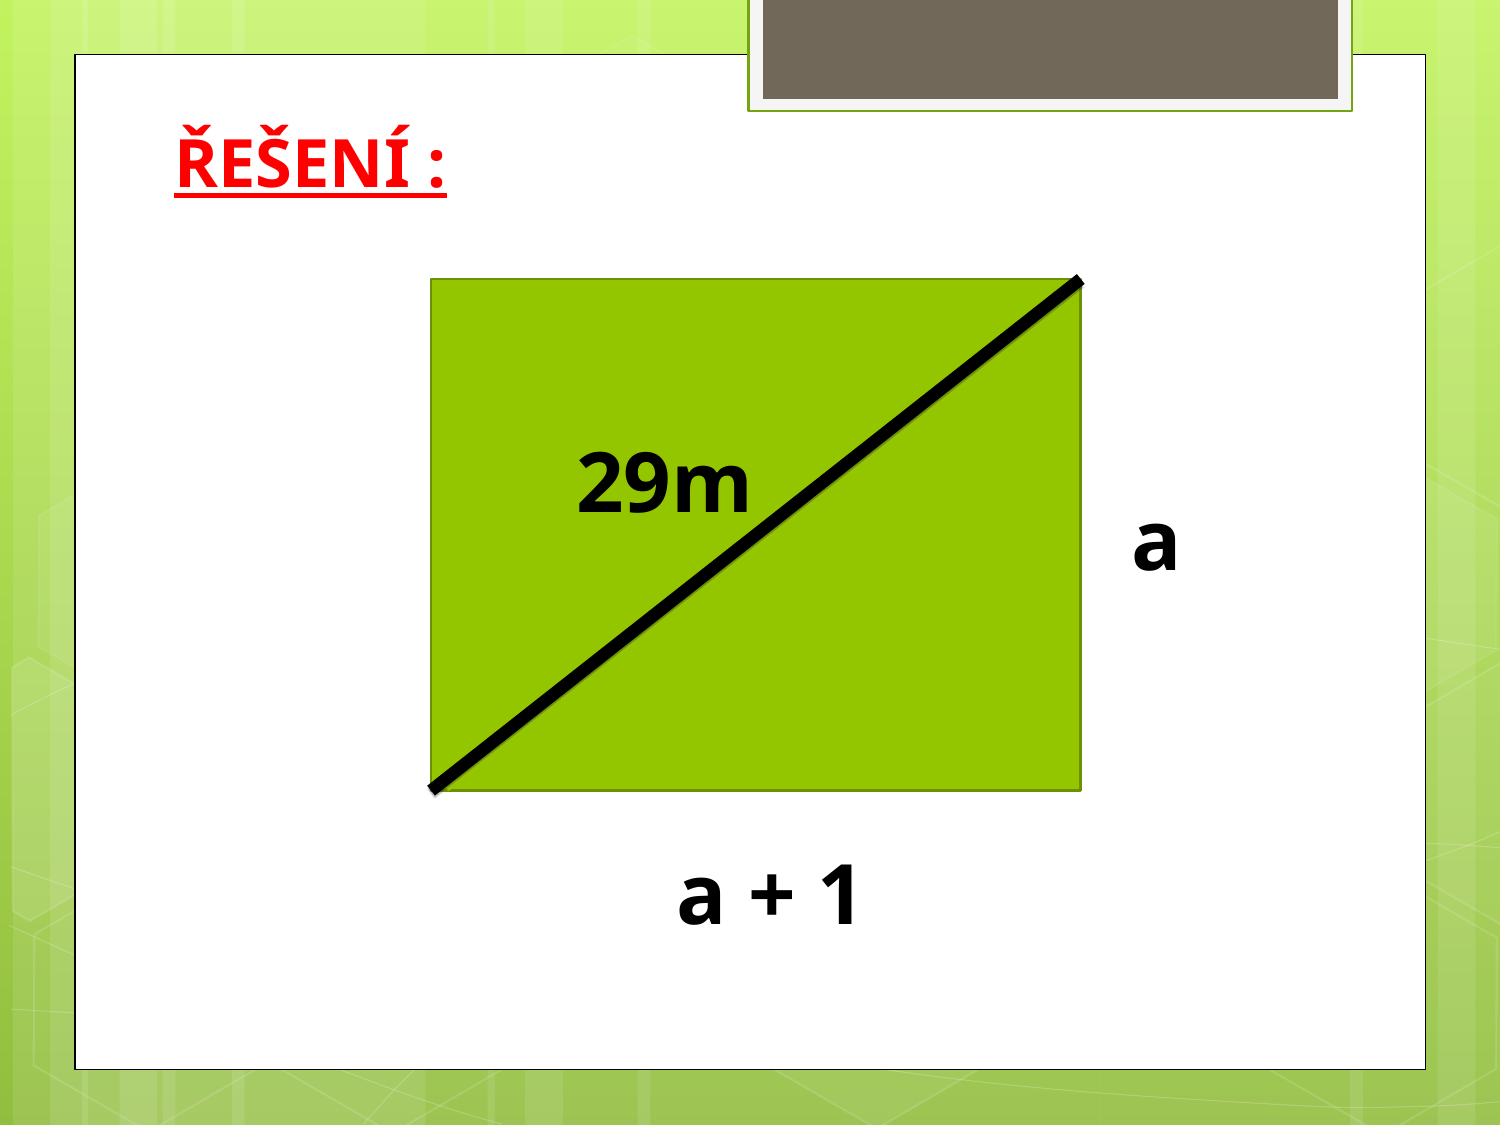

ŘEŠENÍ :
29m
a
a + 1